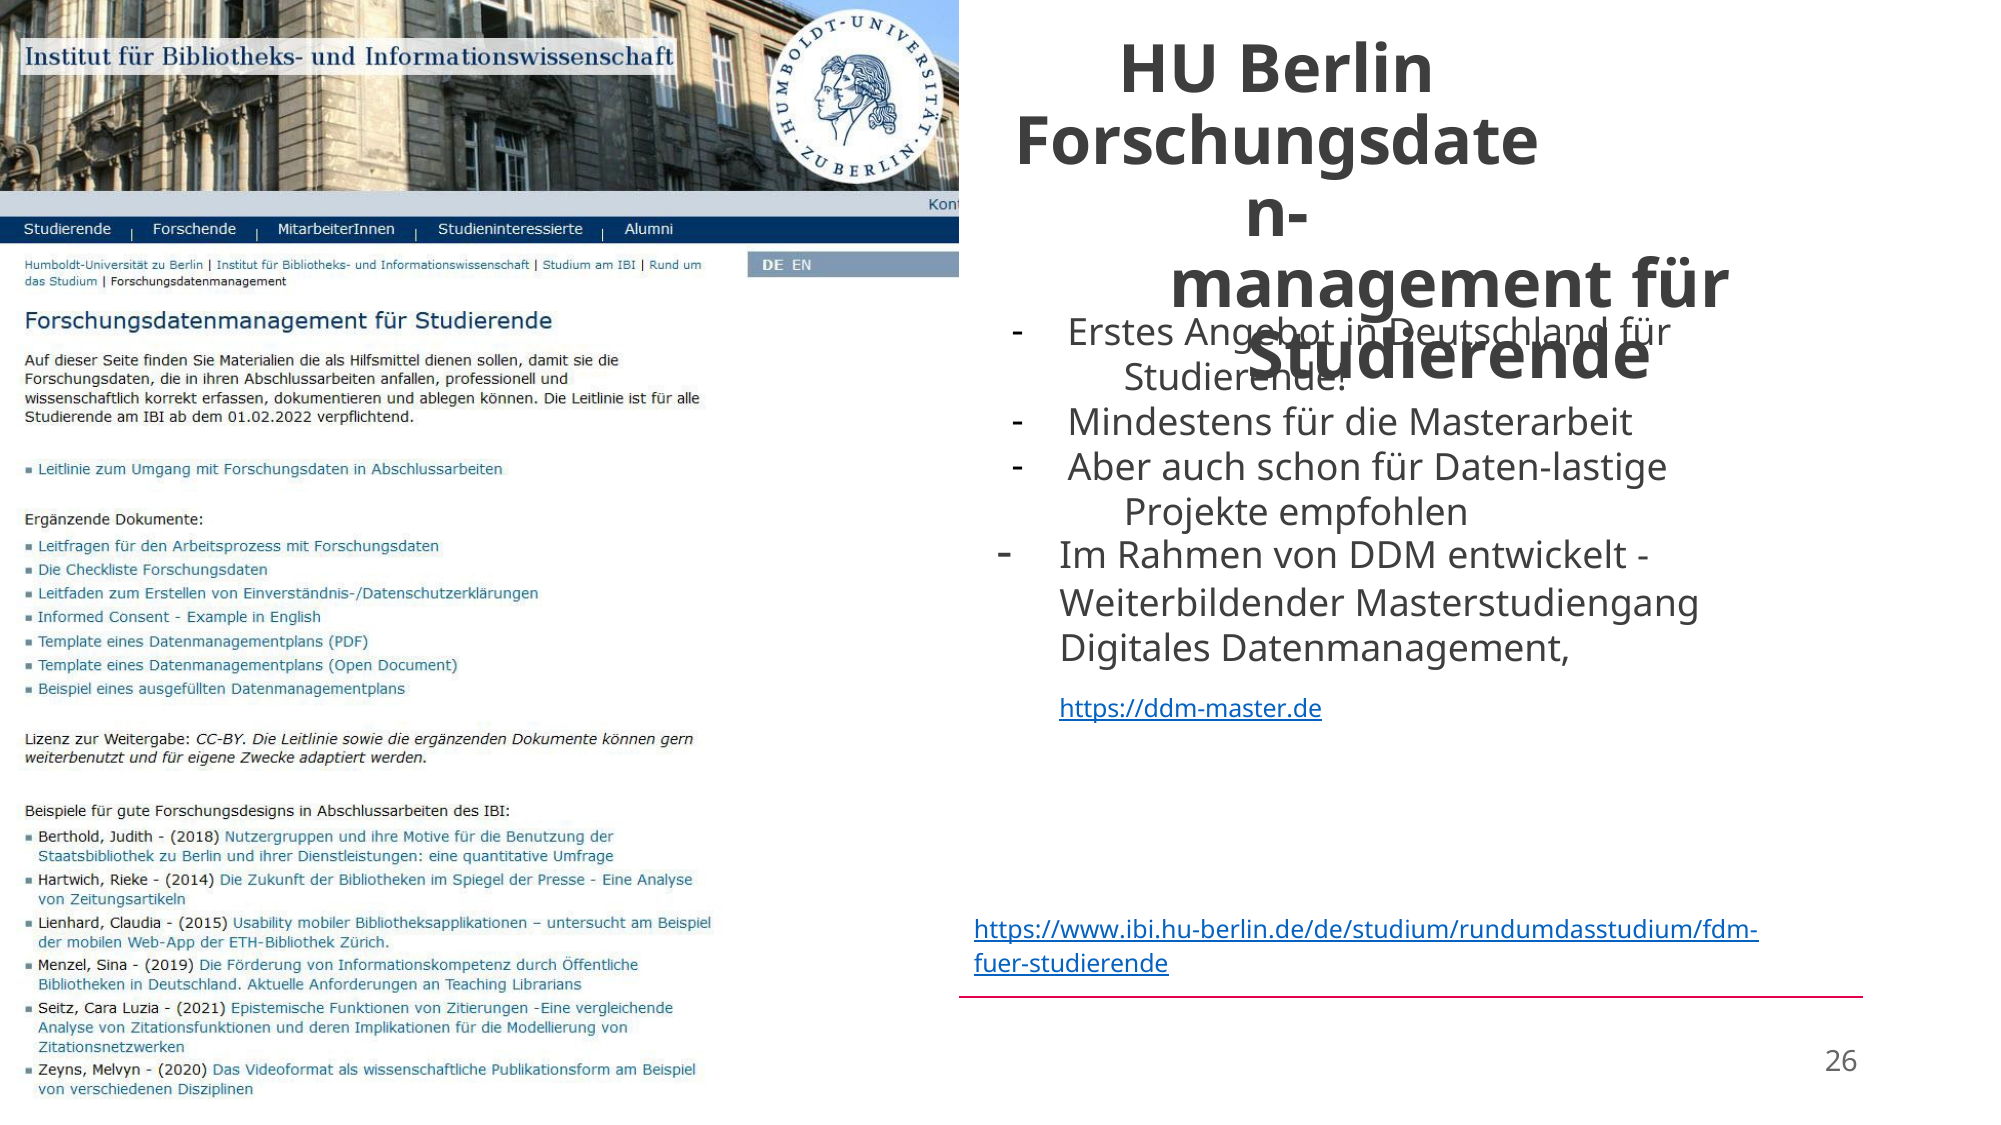

# HU Berlin Forschungsdaten-
management für Studierende
Erstes Angebot in Deutschland für Studierende!
Mindestens für die Masterarbeit
Aber auch schon für Daten-lastige Projekte empfohlen
-	Im Rahmen von DDM entwickelt -
Weiterbildender Masterstudiengang Digitales Datenmanagement,
https://ddm-master.de
https://www.ibi.hu-berlin.de/de/studium/rundumdasstudium/fdm-fuer-studierende
26